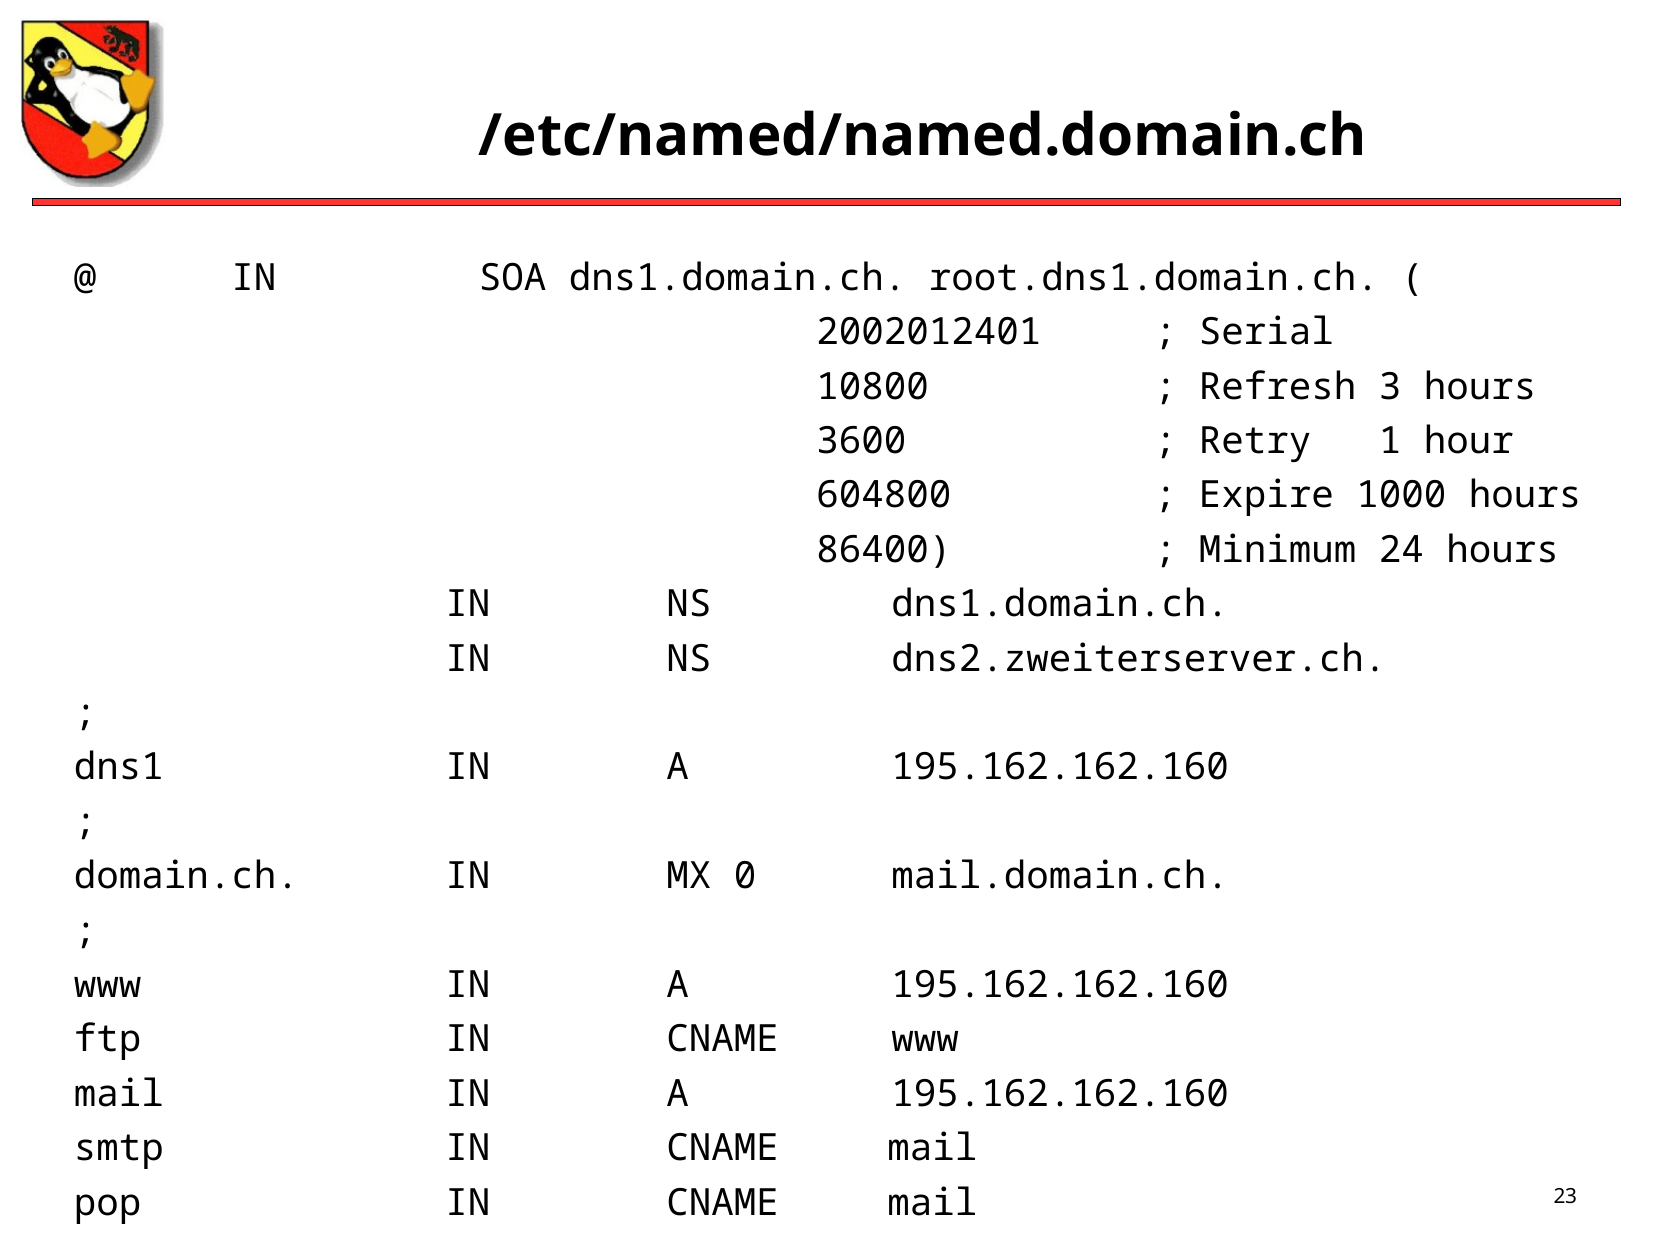

# /etc/named/named.domain.ch
@ IN SOA dns1.domain.ch. root.dns1.domain.ch. (
 2002012401 ; Serial
 10800 ; Refresh 3 hours
 3600 ; Retry 1 hour
 604800 ; Expire 1000 hours
 86400) ; Minimum 24 hours
 	IN 	NS dns1.domain.ch.
 	IN 	NS dns2.zweiterserver.ch.
;
dns1 	IN 	A 195.162.162.160
;
domain.ch.	 	IN 	MX 0 mail.domain.ch.
;
www 	IN 	A 195.162.162.160
ftp 	IN 	CNAME www
mail 	IN 	A 195.162.162.160
smtp 			 	IN 			CNAME		mail
pop 				IN 			CNAME 		mail